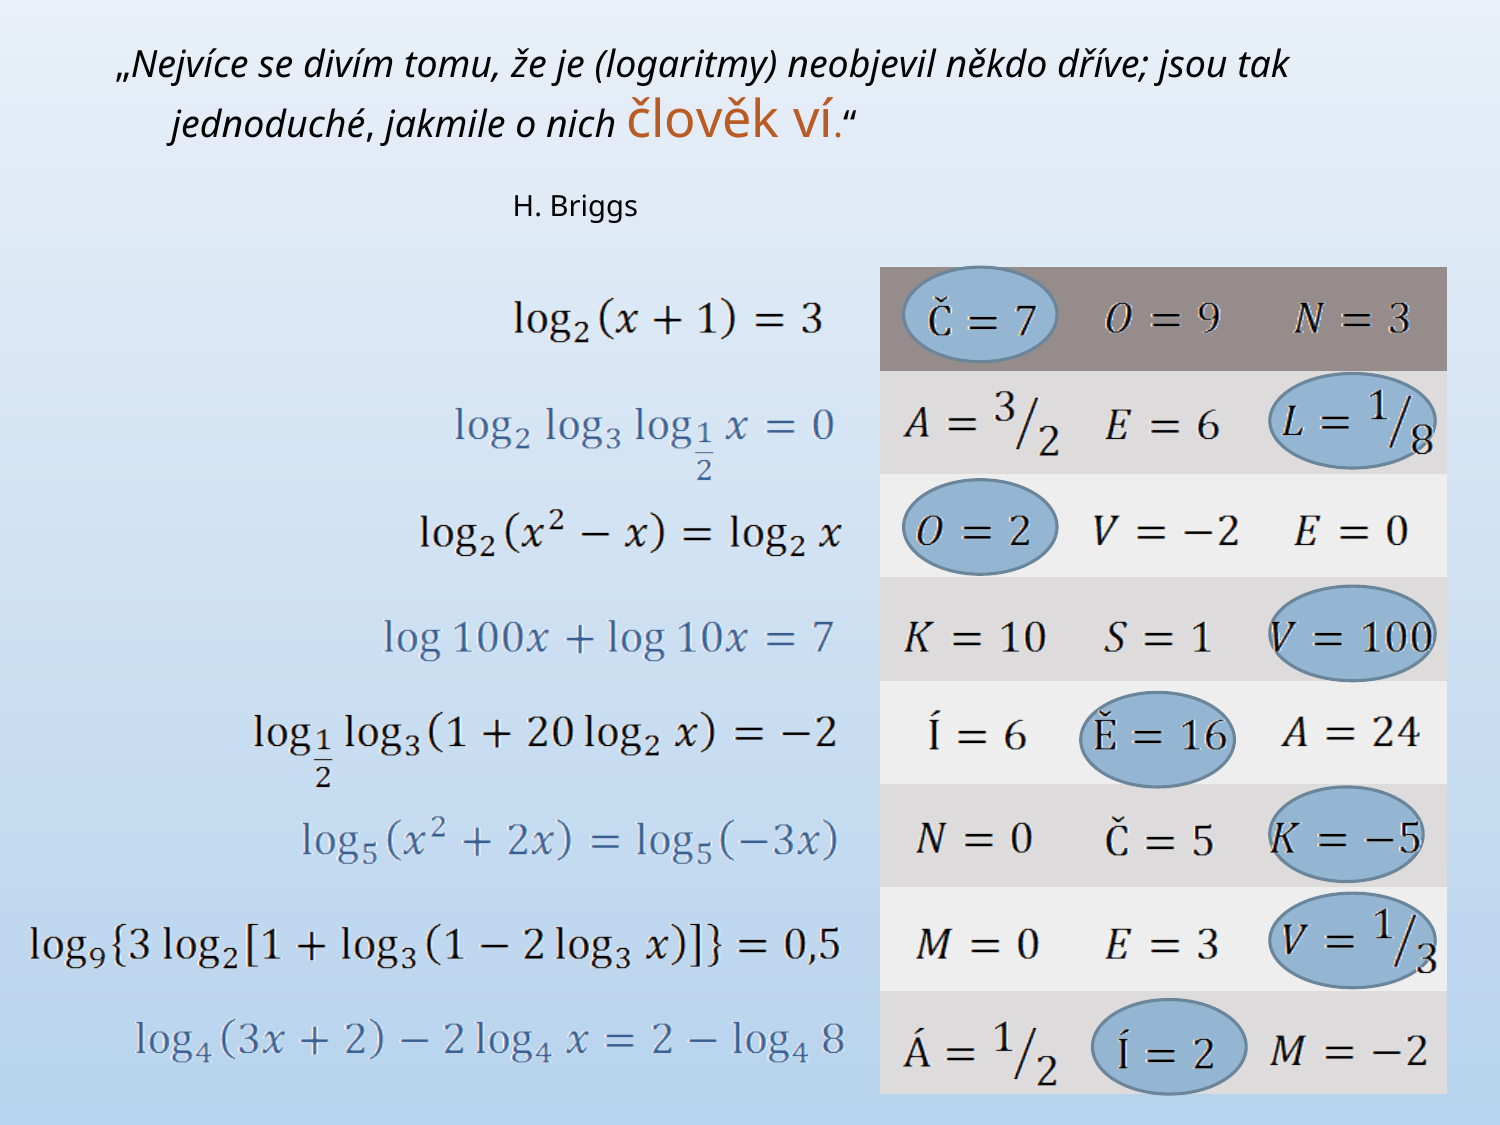

# „Nejvíce se divím tomu, že je (logaritmy) neobjevil někdo dříve; jsou tak jednoduché, jakmile o nich člověk ví.“ 							 H. Briggs
| | | |
| --- | --- | --- |
| | | |
| | | |
| | | |
| | | |
| | | |
| | | |
| | | |